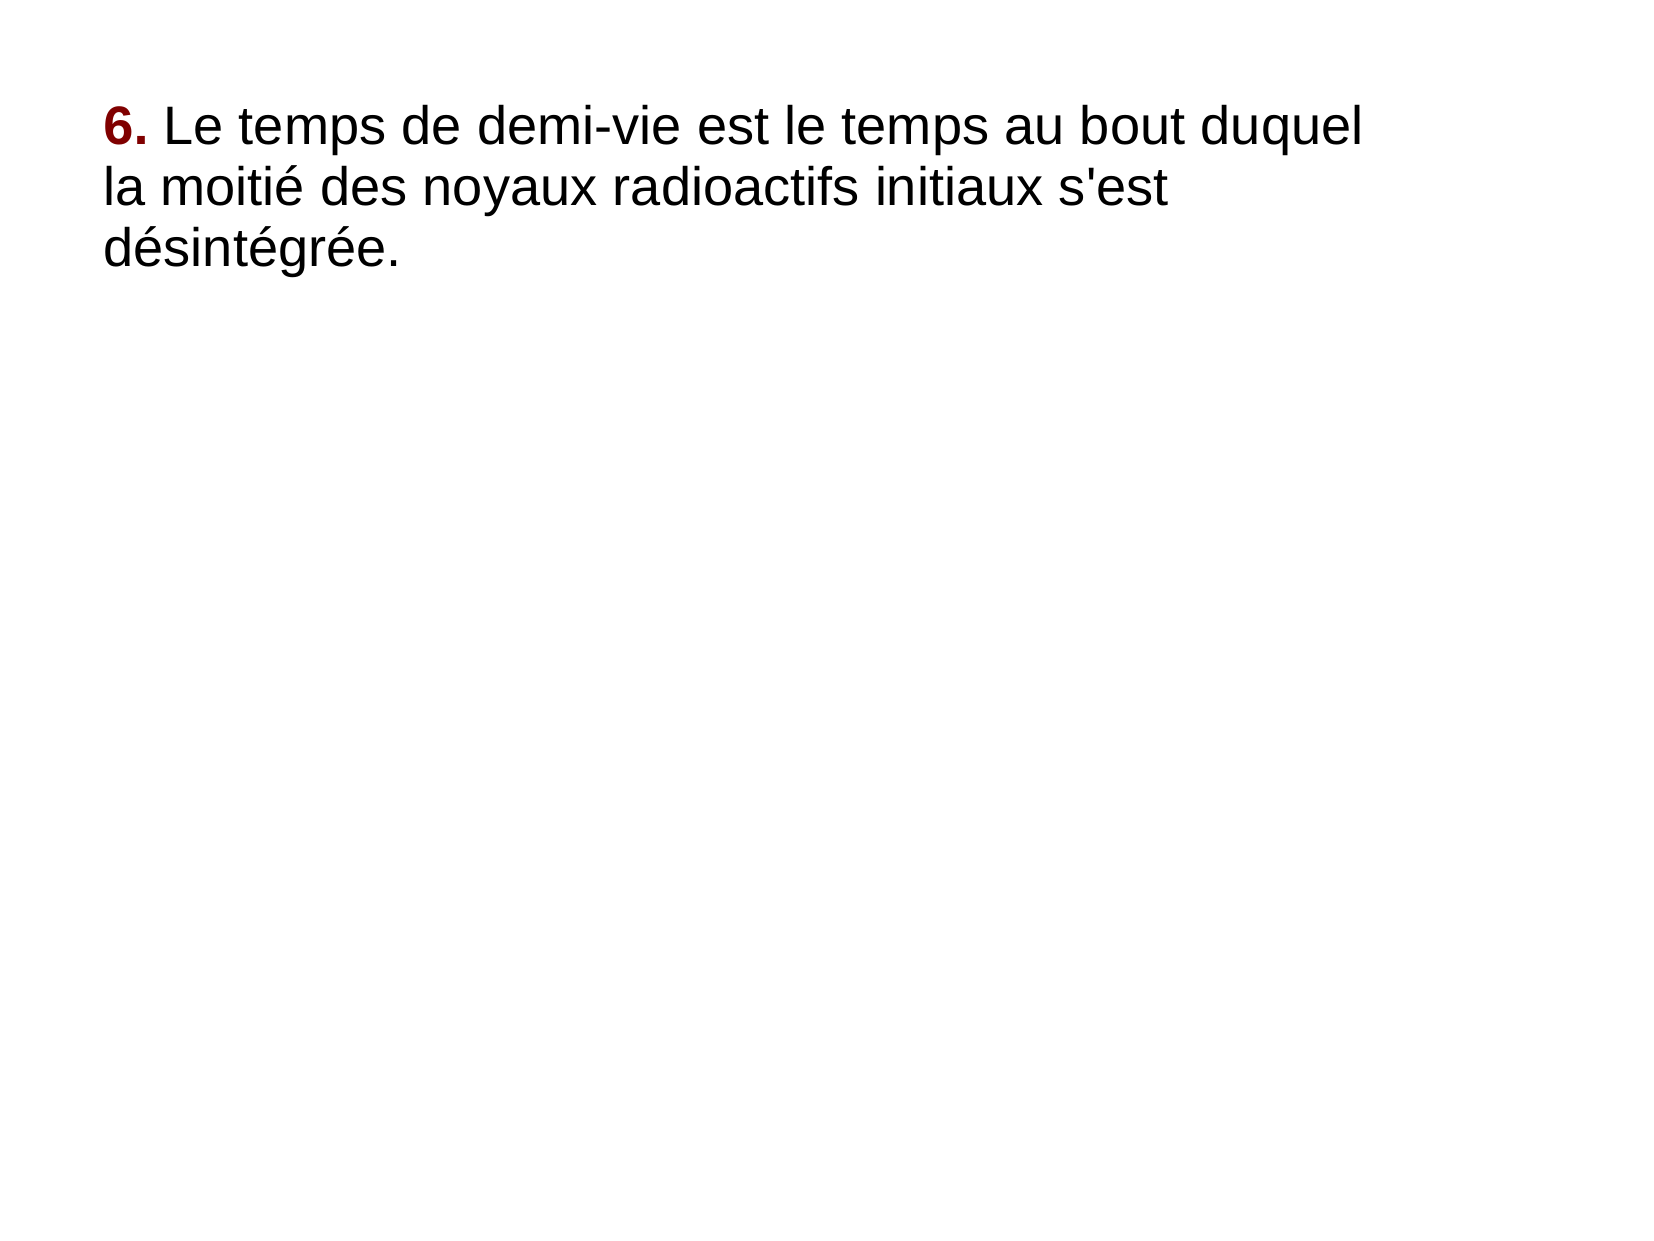

6. Le temps de demi-vie est le temps au bout duquel la moitié des noyaux radioactifs initiaux s'est désintégrée.